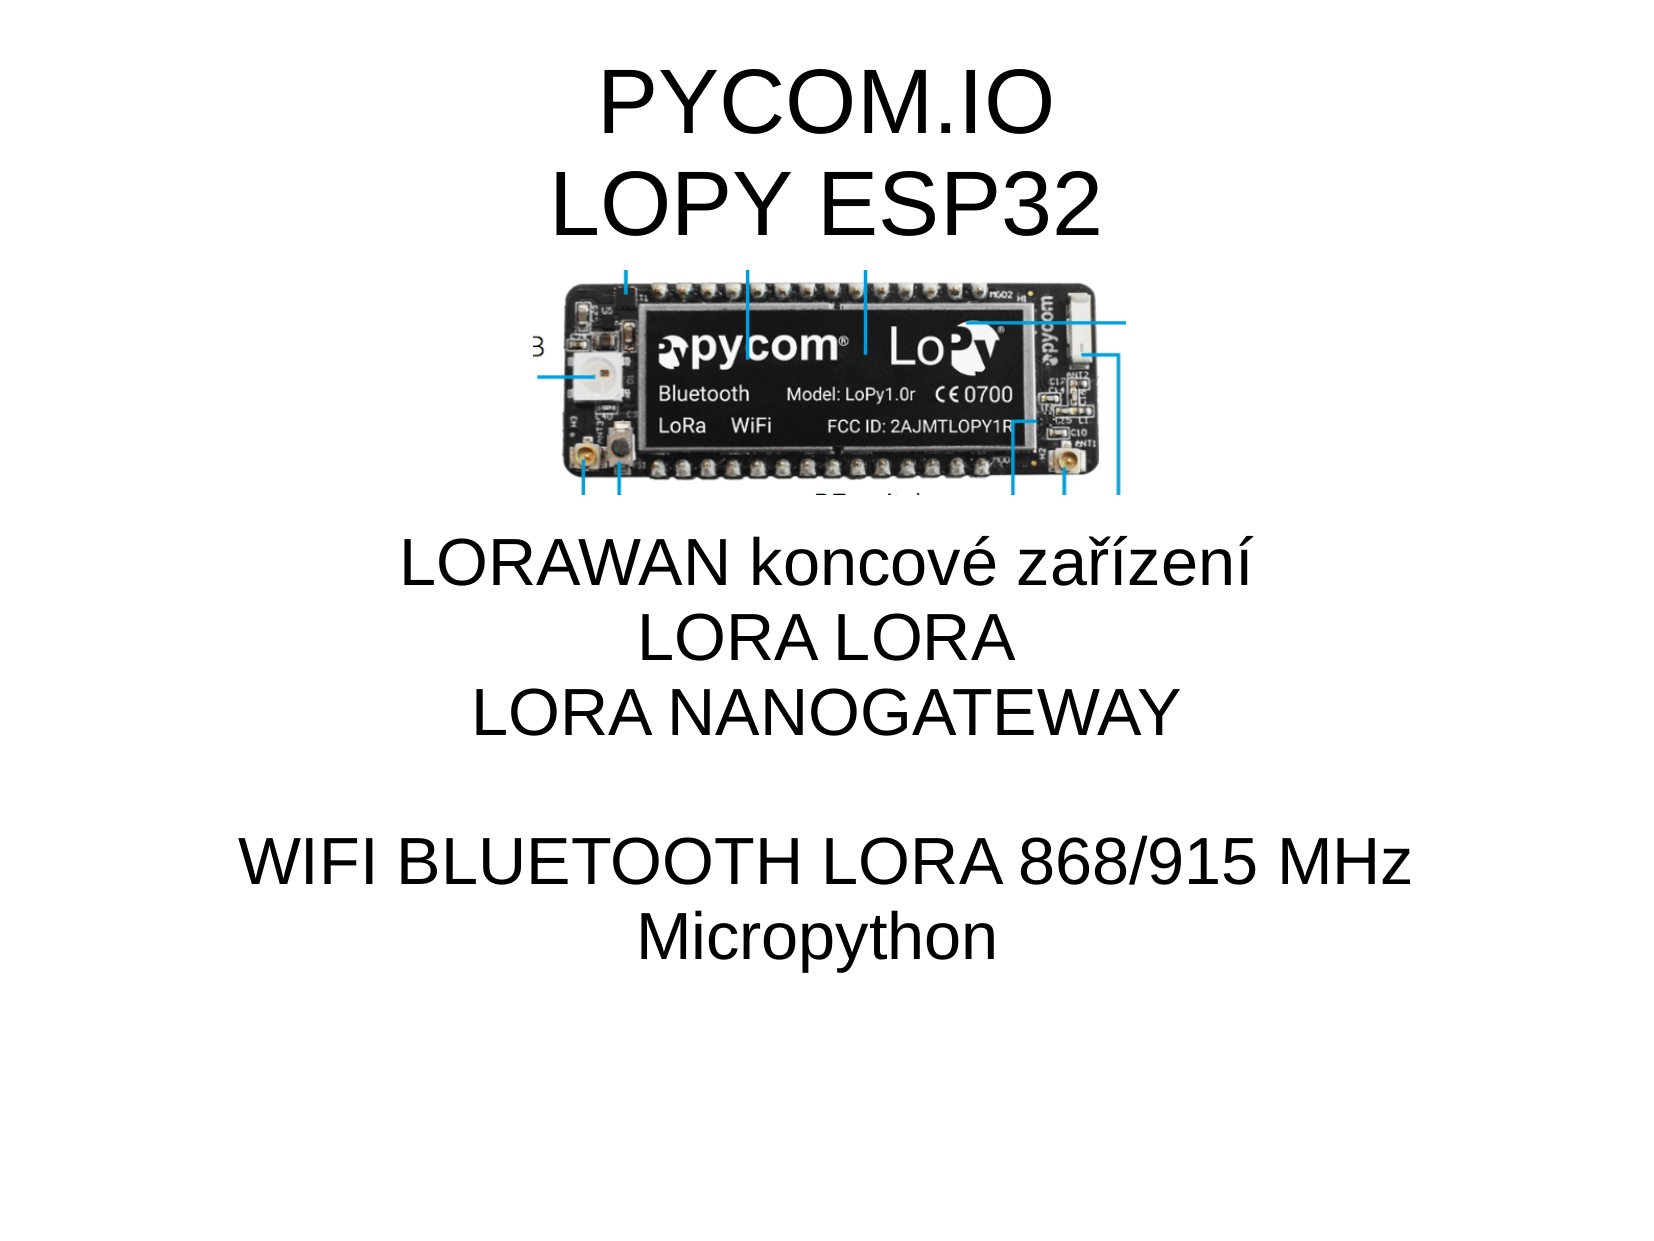

# PYCOM.IO LOPY ESP32
LORAWAN koncové zařízení
LORA LORA
LORA NANOGATEWAY
WIFI BLUETOOTH LORA 868/915 MHz
Micropython